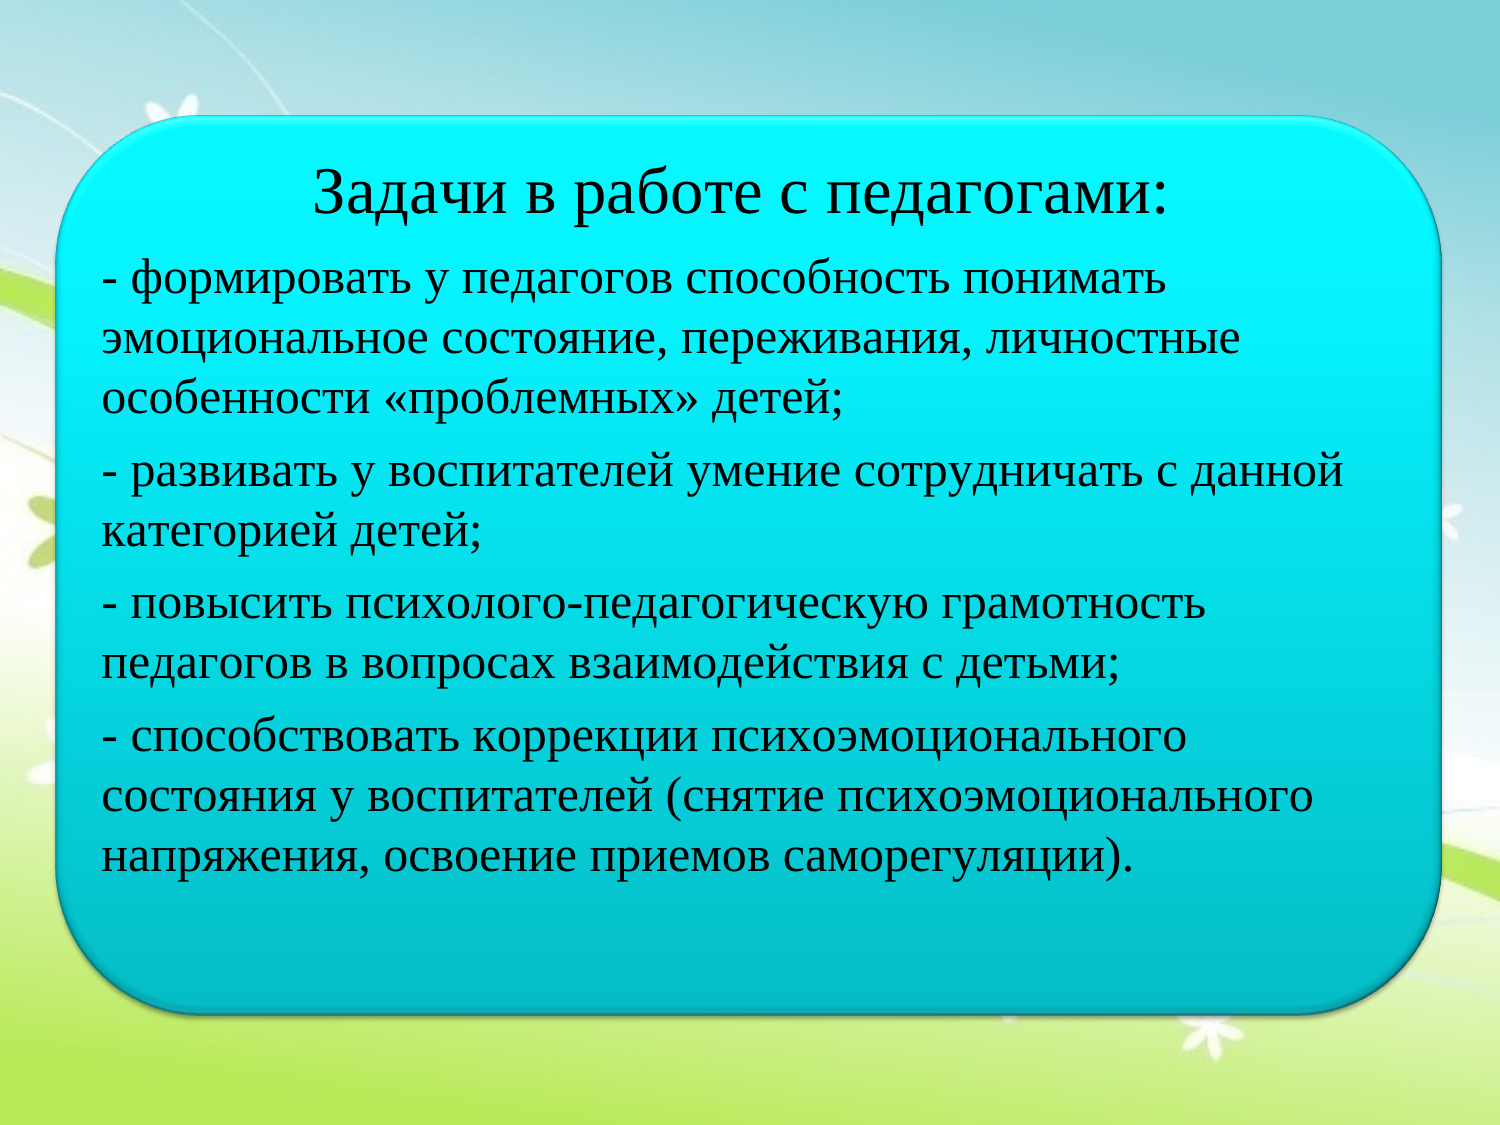

Задачи в работе с педагогами:
- формировать у педагогов способность понимать эмоциональное состояние, переживания, личностные особенности «проблемных» детей;
- развивать у воспитателей умение сотрудничать с данной категорией детей;
- повысить психолого-педагогическую грамотность педагогов в вопросах взаимодействия с детьми;
- способствовать коррекции психоэмоционального состояния у воспитателей (снятие психоэмоционального напряжения, освоение приемов саморегуляции).